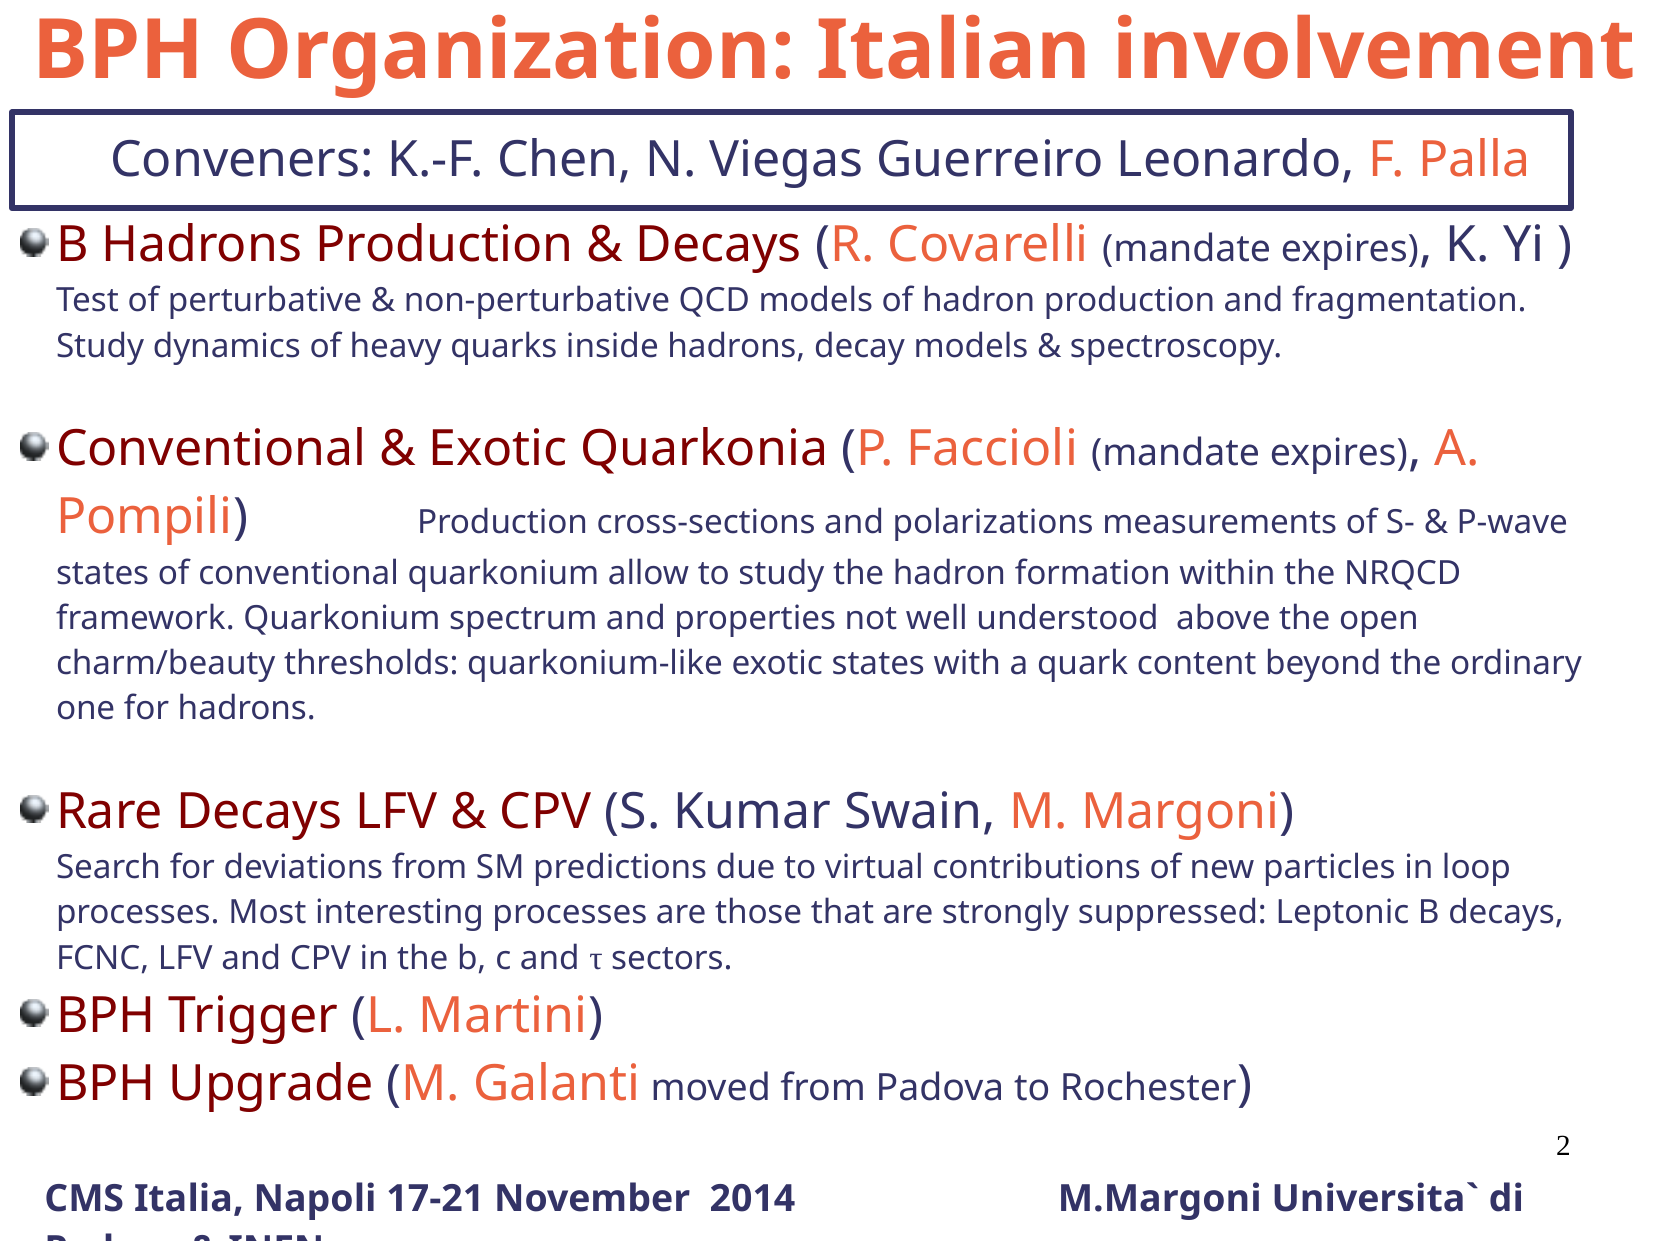

BPH Organization: Italian involvement
 Conveners: K.-F. Chen, N. Viegas Guerreiro Leonardo, F. Palla
B Hadrons Production & Decays (R. Covarelli (mandate expires), K. Yi )
Test of perturbative & non-perturbative QCD models of hadron production and fragmentation. Study dynamics of heavy quarks inside hadrons, decay models & spectroscopy.
Conventional & Exotic Quarkonia (P. Faccioli (mandate expires), A. Pompili) Production cross-sections and polarizations measurements of S- & P-wave states of conventional quarkonium allow to study the hadron formation within the NRQCD framework. Quarkonium spectrum and properties not well understood above the open charm/beauty thresholds: quarkonium-like exotic states with a quark content beyond the ordinary one for hadrons.
Rare Decays LFV & CPV (S. Kumar Swain, M. Margoni)
Search for deviations from SM predictions due to virtual contributions of new particles in loop processes. Most interesting processes are those that are strongly suppressed: Leptonic B decays, FCNC, LFV and CPV in the b, c and τ sectors.
BPH Trigger (L. Martini)
BPH Upgrade (M. Galanti moved from Padova to Rochester)
2
CMS Italia, Napoli 17-21 November 2014 M.Margoni Universita` di Padova & INFN